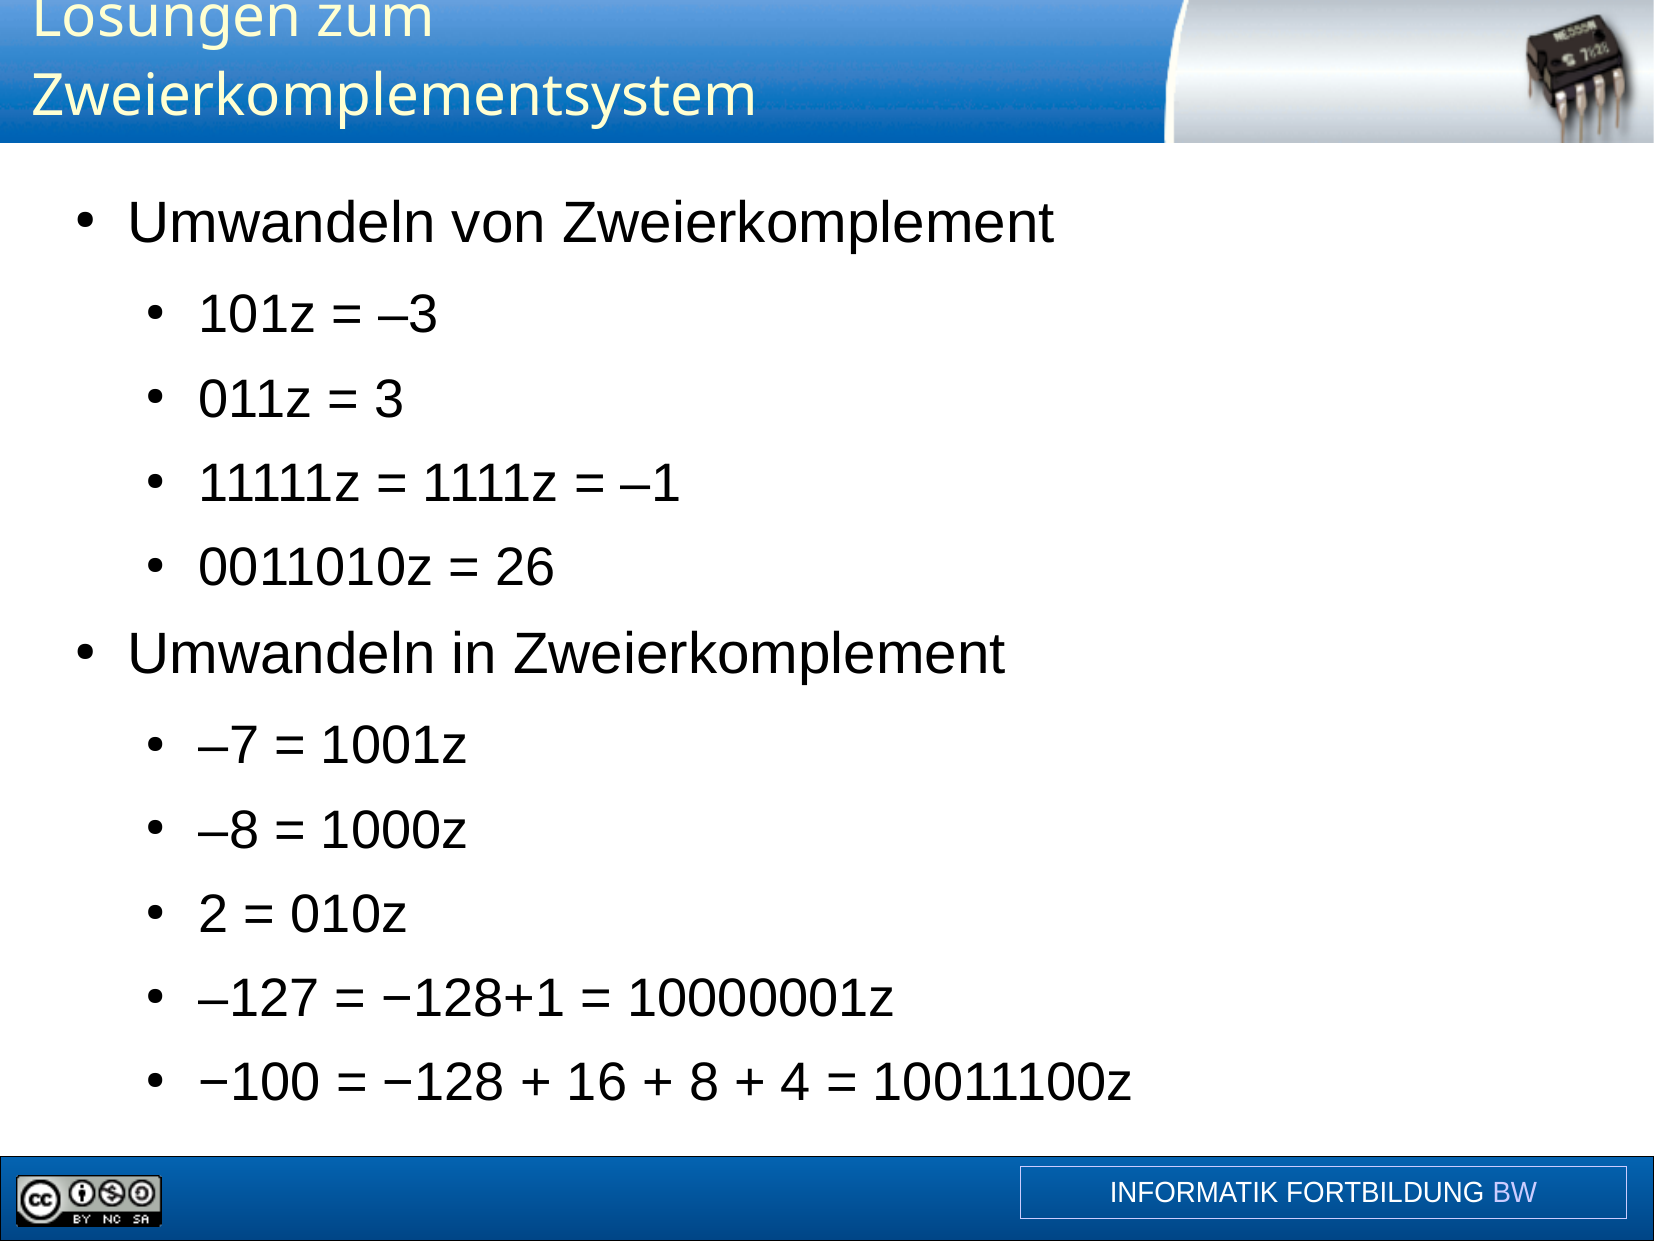

# Lösungen zum Zweierkomplementsystem
Umwandeln von Zweierkomplement
101z = –3
011z = 3
11111z = 1111z = –1
0011010z = 26
Umwandeln in Zweierkomplement
–7 = 1001z
–8 = 1000z
2 = 010z
–127 = −128+1 = 10000001z
−100 = −128 + 16 + 8 + 4 = 10011100z